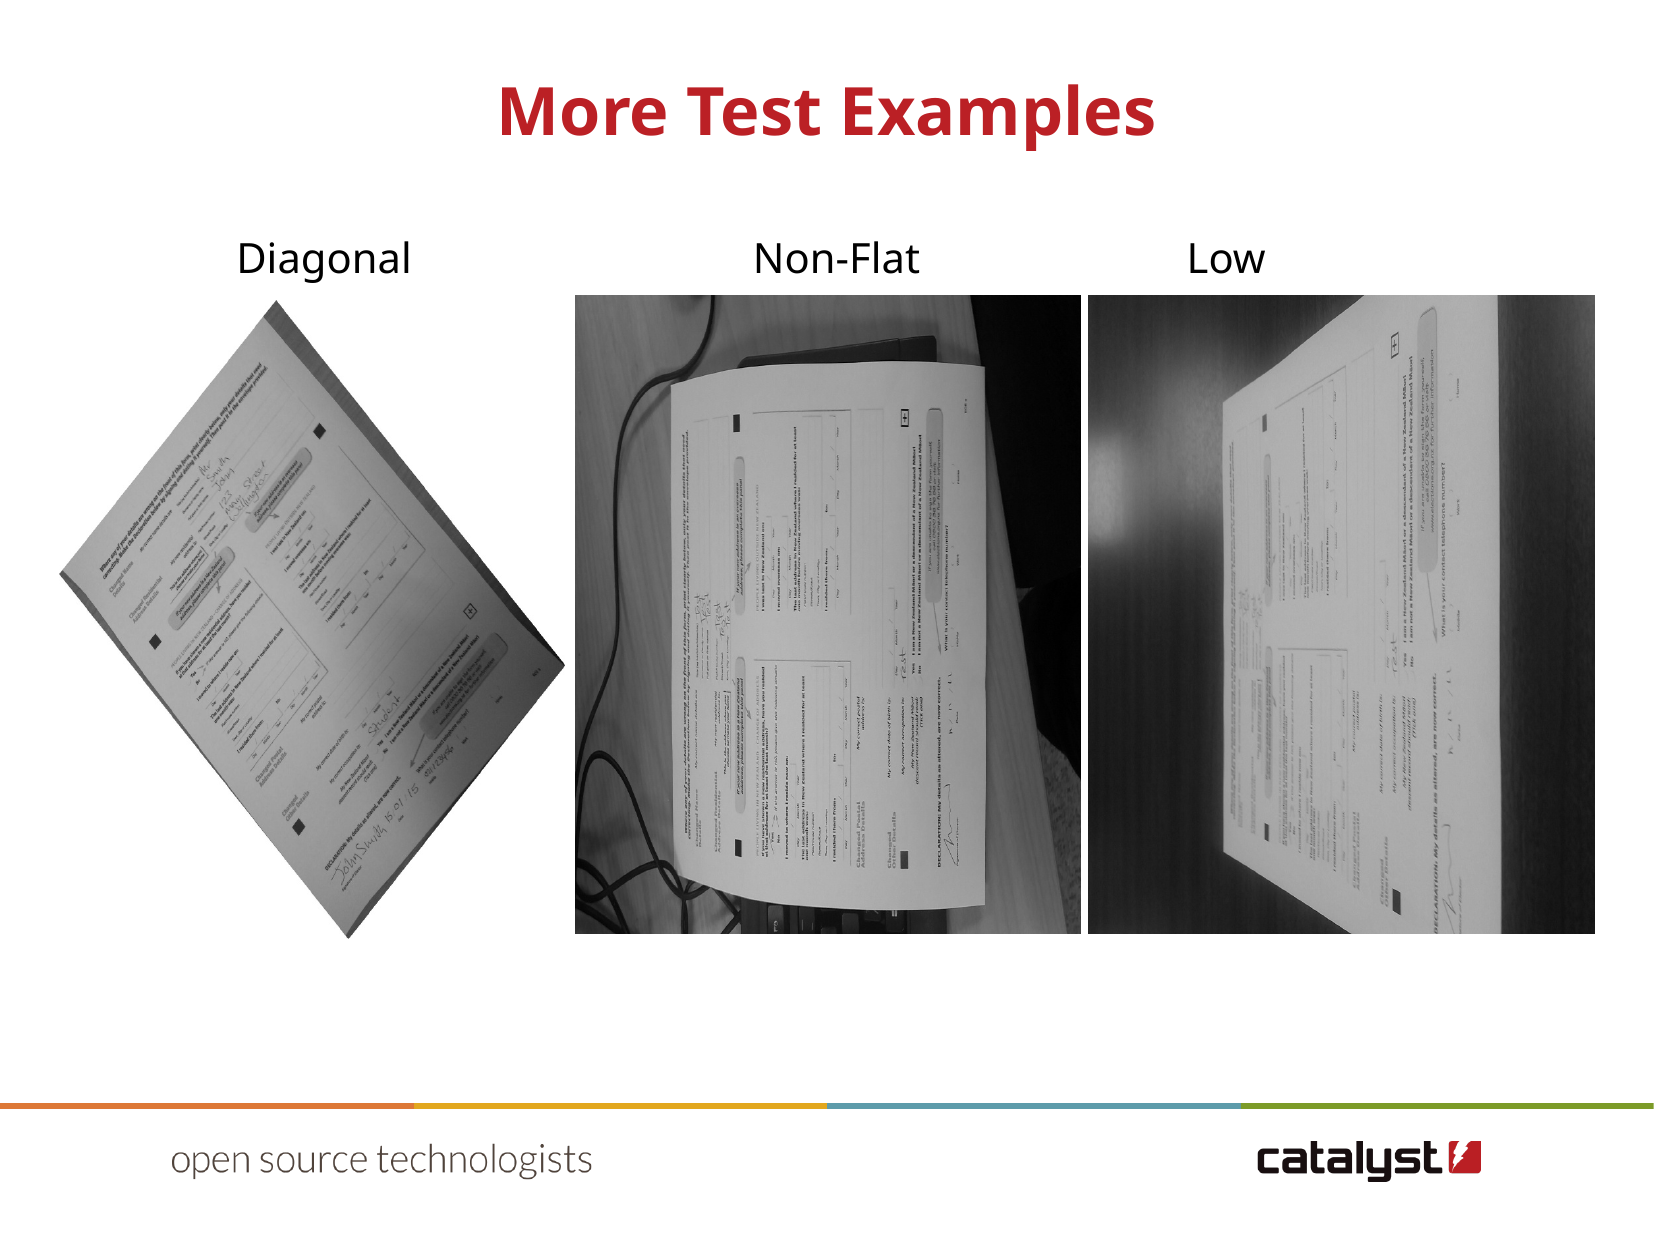

# More Test Examples
Diagonal					Non-Flat			 Low Perspective